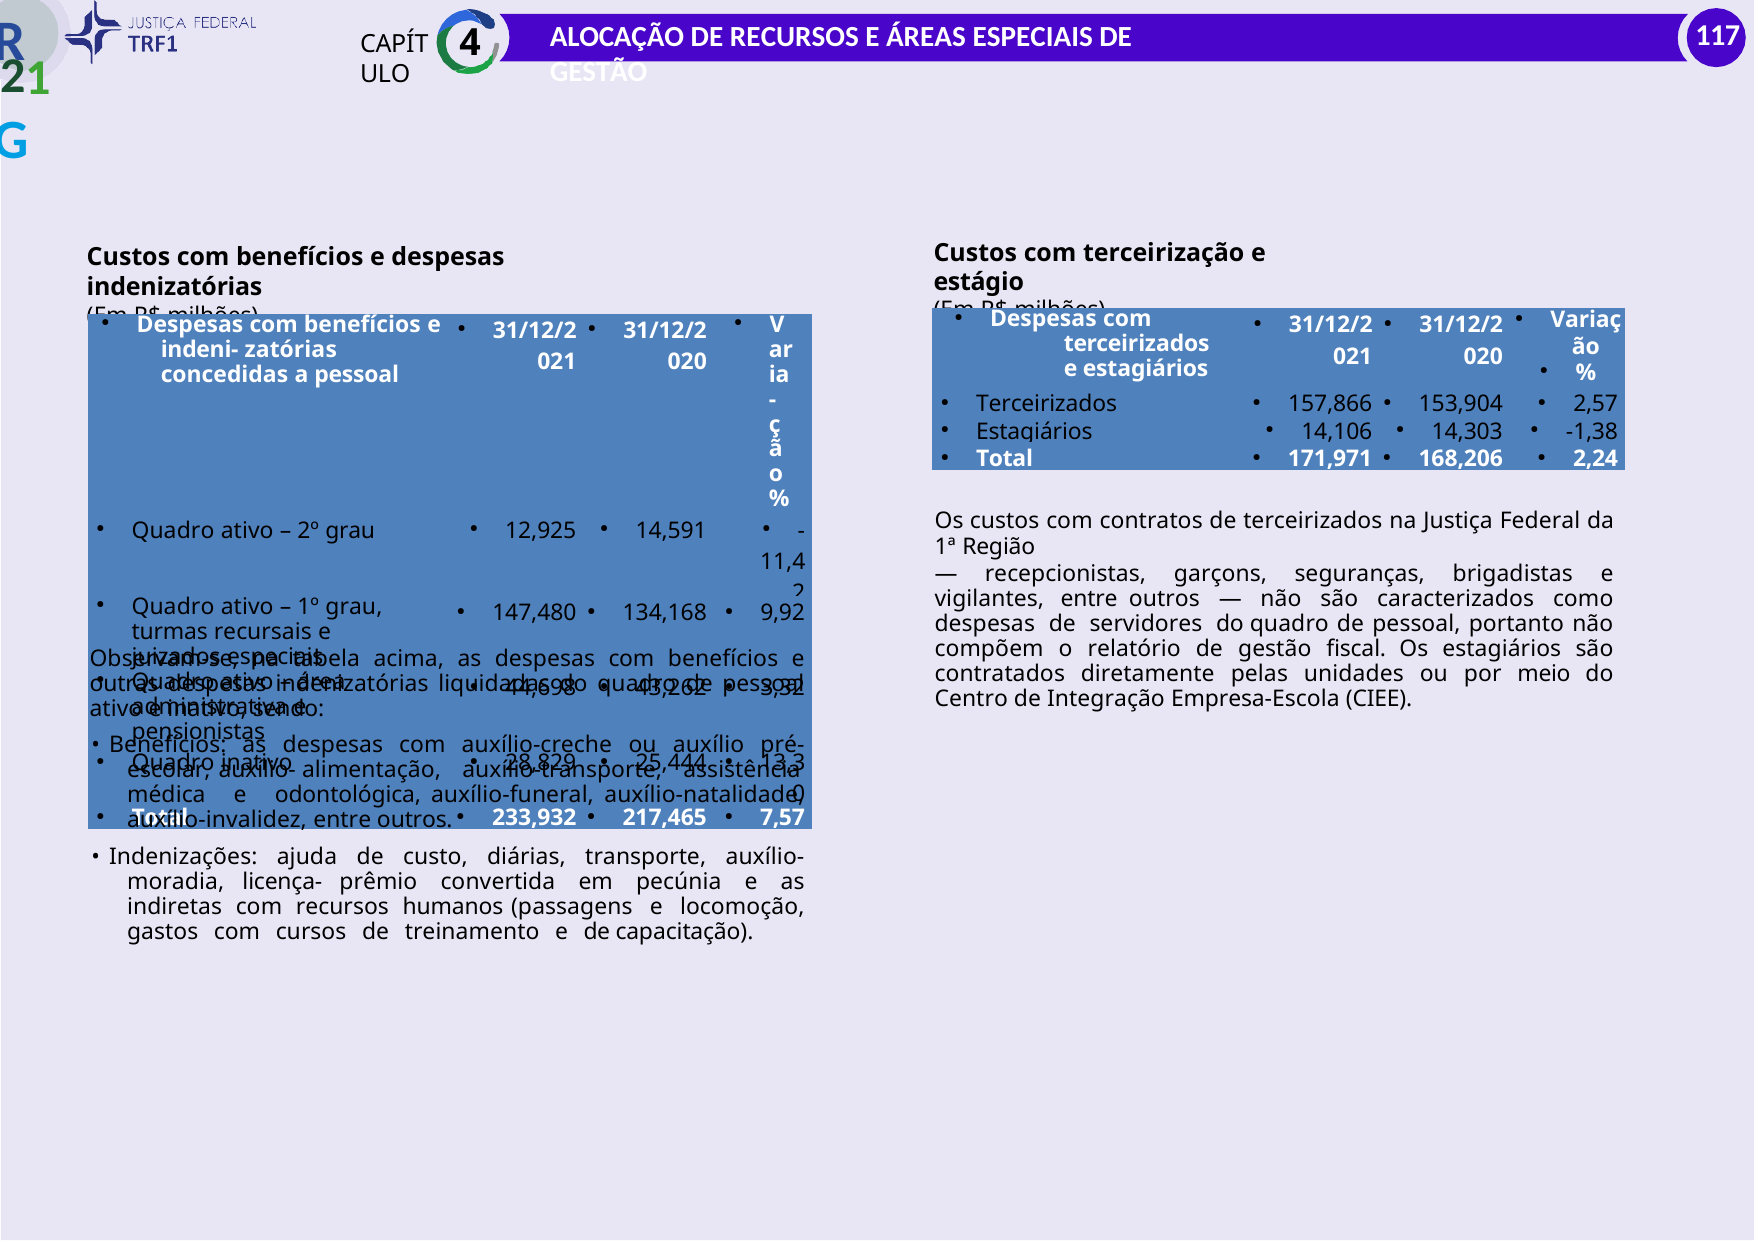

RG
117
21
ALOCAÇÃO DE RECURSOS E ÁREAS ESPECIAIS DE GESTÃO
4
CAPÍTULO
Custos com terceirização e estágio
(Em R$ milhões)
Custos com benefícios e despesas indenizatórias
(Em R$ milhões)
| Despesas com terceirizados e estagiários | 31/12/2021 | 31/12/2020 | Variação % |
| --- | --- | --- | --- |
| Terceirizados | 157,866 | 153,904 | 2,57 |
| Estagiários | 14,106 | 14,303 | -1,38 |
| Total | 171,971 | 168,206 | 2,24 |
| Despesas com benefícios e indeni- zatórias concedidas a pessoal | 31/12/2021 | 31/12/2020 | Varia- ção % |
| --- | --- | --- | --- |
| Quadro ativo – 2º grau | 12,925 | 14,591 | -11,42 |
| Quadro ativo – 1º grau, turmas recursais e juizados especiais | 147,480 | 134,168 | 9,92 |
| Quadro ativo – área administrativa e pensionistas | 44,698 | 43,262 | 3,32 |
| Quadro inativo | 28,829 | 25,444 | 13,30 |
| Total | 233,932 | 217,465 | 7,57 |
Os custos com contratos de terceirizados na Justiça Federal da 1ª Região
— recepcionistas, garçons, seguranças, brigadistas e vigilantes, entre outros — não são caracterizados como despesas de servidores do quadro de pessoal, portanto não compõem o relatório de gestão fiscal. Os estagiários são contratados diretamente pelas unidades ou por meio do Centro de Integração Empresa-Escola (CIEE).
Fonte: Dipor
Observam-se, na tabela acima, as despesas com benefícios e outras despesas indenizatórias liquidadas do quadro de pessoal ativo e inativo, sendo:
Benefícios: as despesas com auxílio-creche ou auxílio pré-escolar, auxílio- alimentação, auxílio-transporte, assistência médica e odontológica, auxílio-funeral, auxílio-natalidade, auxílio-invalidez, entre outros.
Indenizações: ajuda de custo, diárias, transporte, auxílio-moradia, licença- prêmio convertida em pecúnia e as indiretas com recursos humanos (passagens e locomoção, gastos com cursos de treinamento e de capacitação).